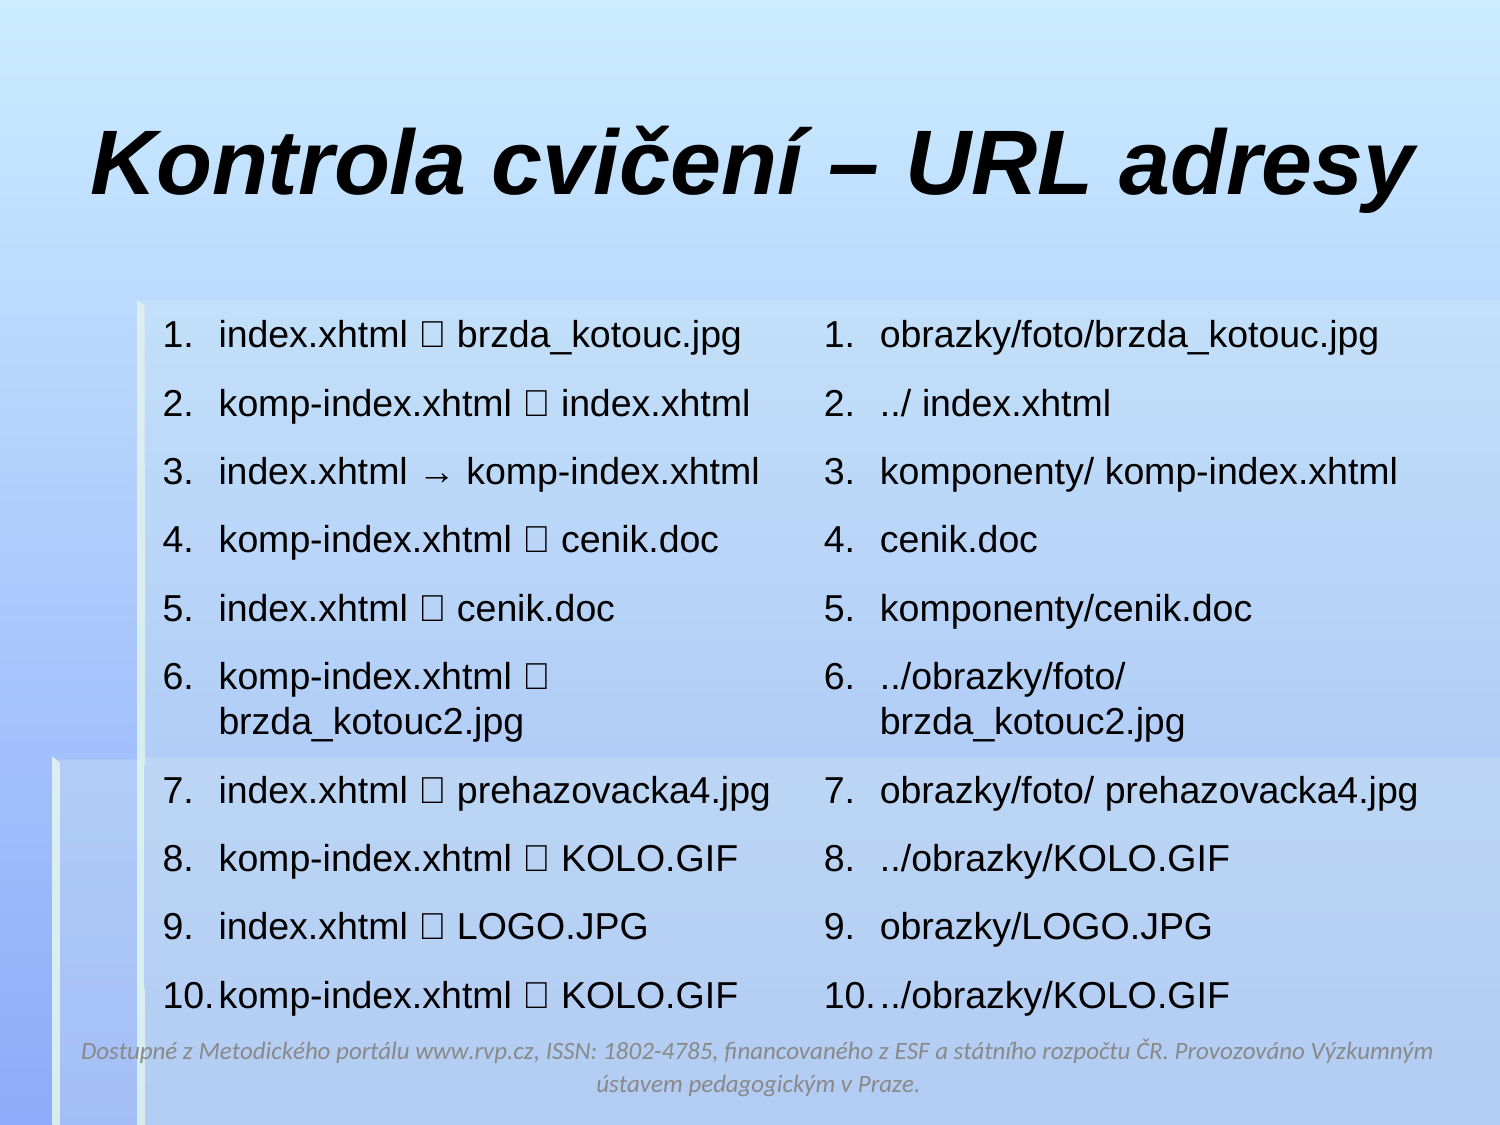

# Kontrola cvičení – URL adresy
index.xhtml  brzda_kotouc.jpg
komp-index.xhtml  index.xhtml
index.xhtml → komp-index.xhtml
komp-index.xhtml  cenik.doc
index.xhtml  cenik.doc
komp-index.xhtml  brzda_kotouc2.jpg
index.xhtml  prehazovacka4.jpg
komp-index.xhtml  KOLO.GIF
index.xhtml  LOGO.JPG
komp-index.xhtml  KOLO.GIF
obrazky/foto/brzda_kotouc.jpg
../ index.xhtml
komponenty/ komp-index.xhtml
cenik.doc
komponenty/cenik.doc
../obrazky/foto/ brzda_kotouc2.jpg
obrazky/foto/ prehazovacka4.jpg
../obrazky/KOLO.GIF
obrazky/LOGO.JPG
../obrazky/KOLO.GIF
Dostupné z Metodického portálu www.rvp.cz, ISSN: 1802-4785, financovaného z ESF a státního rozpočtu ČR. Provozováno Výzkumným ústavem pedagogickým v Praze.